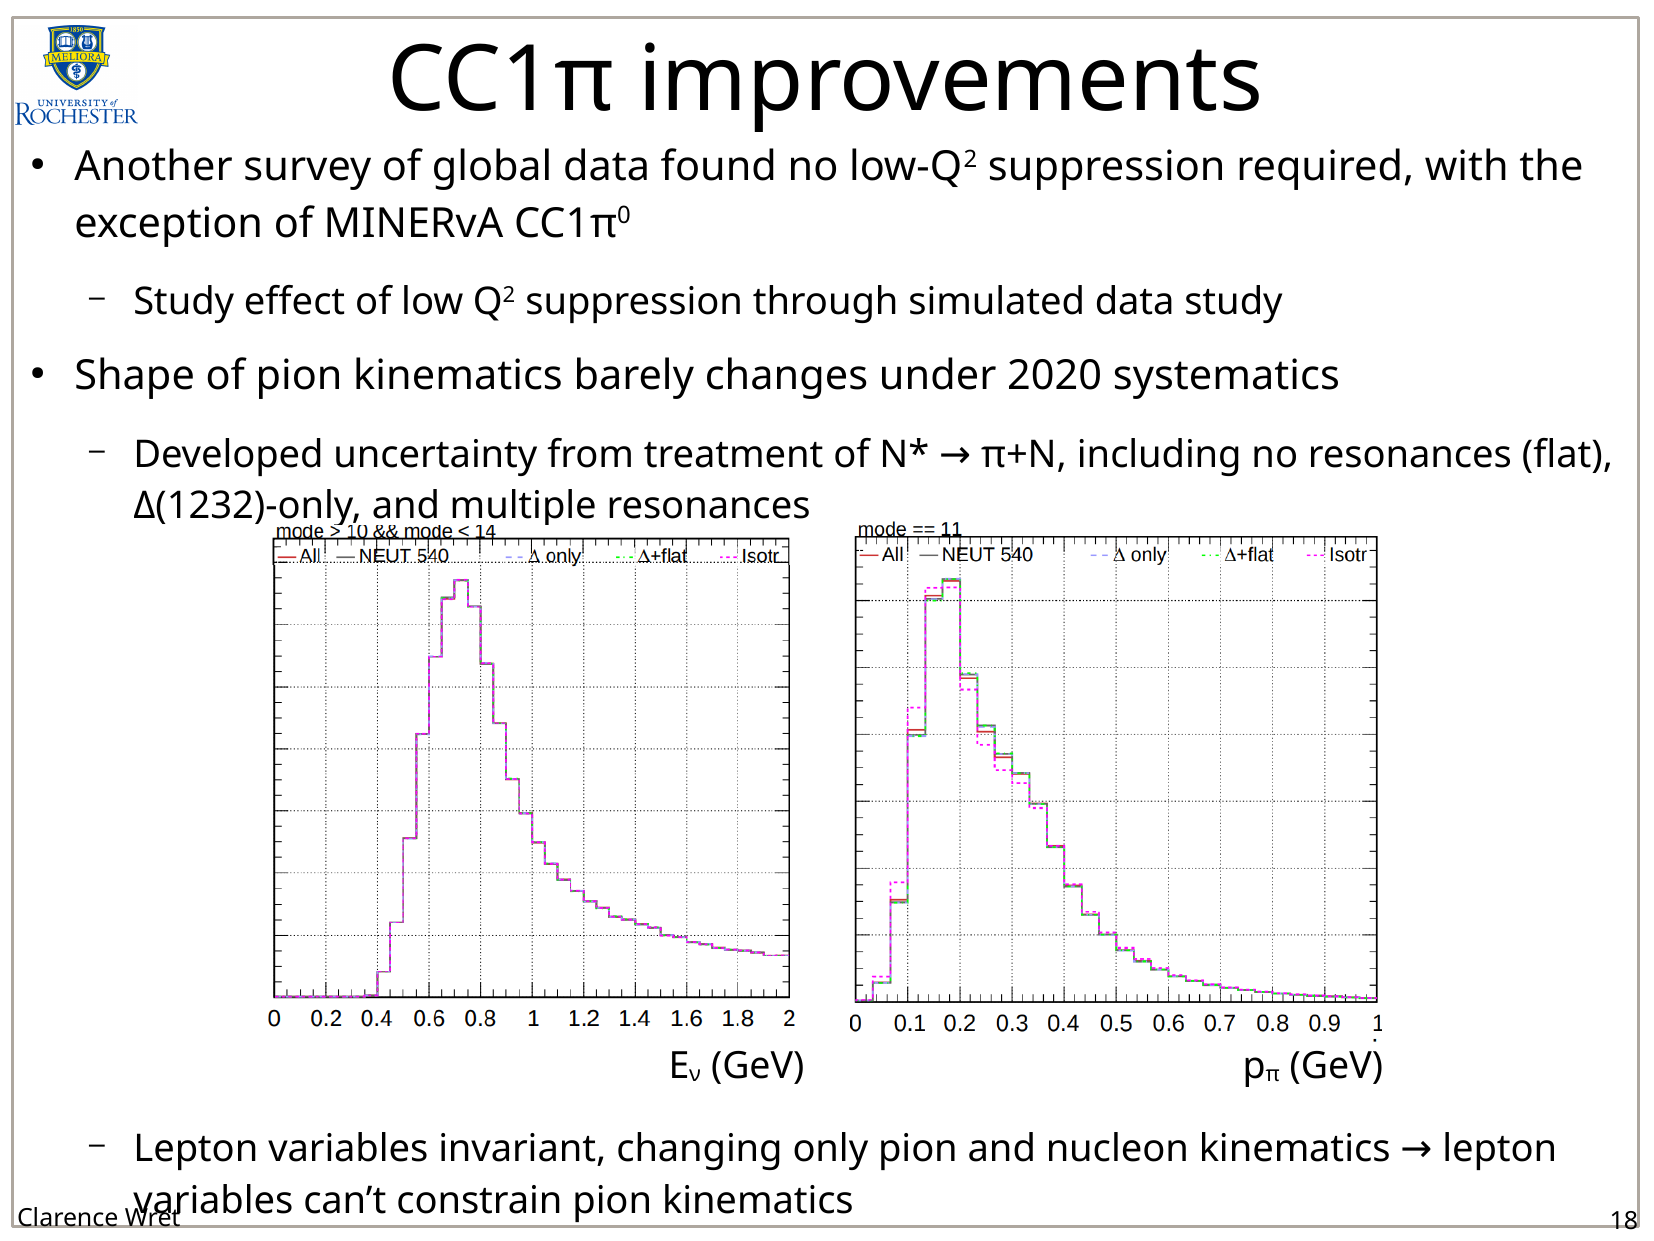

# CC1π improvements
Another survey of global data found no low-Q2 suppression required, with the exception of MINERvA CC1π0
Study effect of low Q2 suppression through simulated data study
Shape of pion kinematics barely changes under 2020 systematics
Developed uncertainty from treatment of N* → π+N, including no resonances (flat), Δ(1232)-only, and multiple resonances
Lepton variables invariant, changing only pion and nucleon kinematics → lepton variables can’t constrain pion kinematics
Eν (GeV)
pπ (GeV)